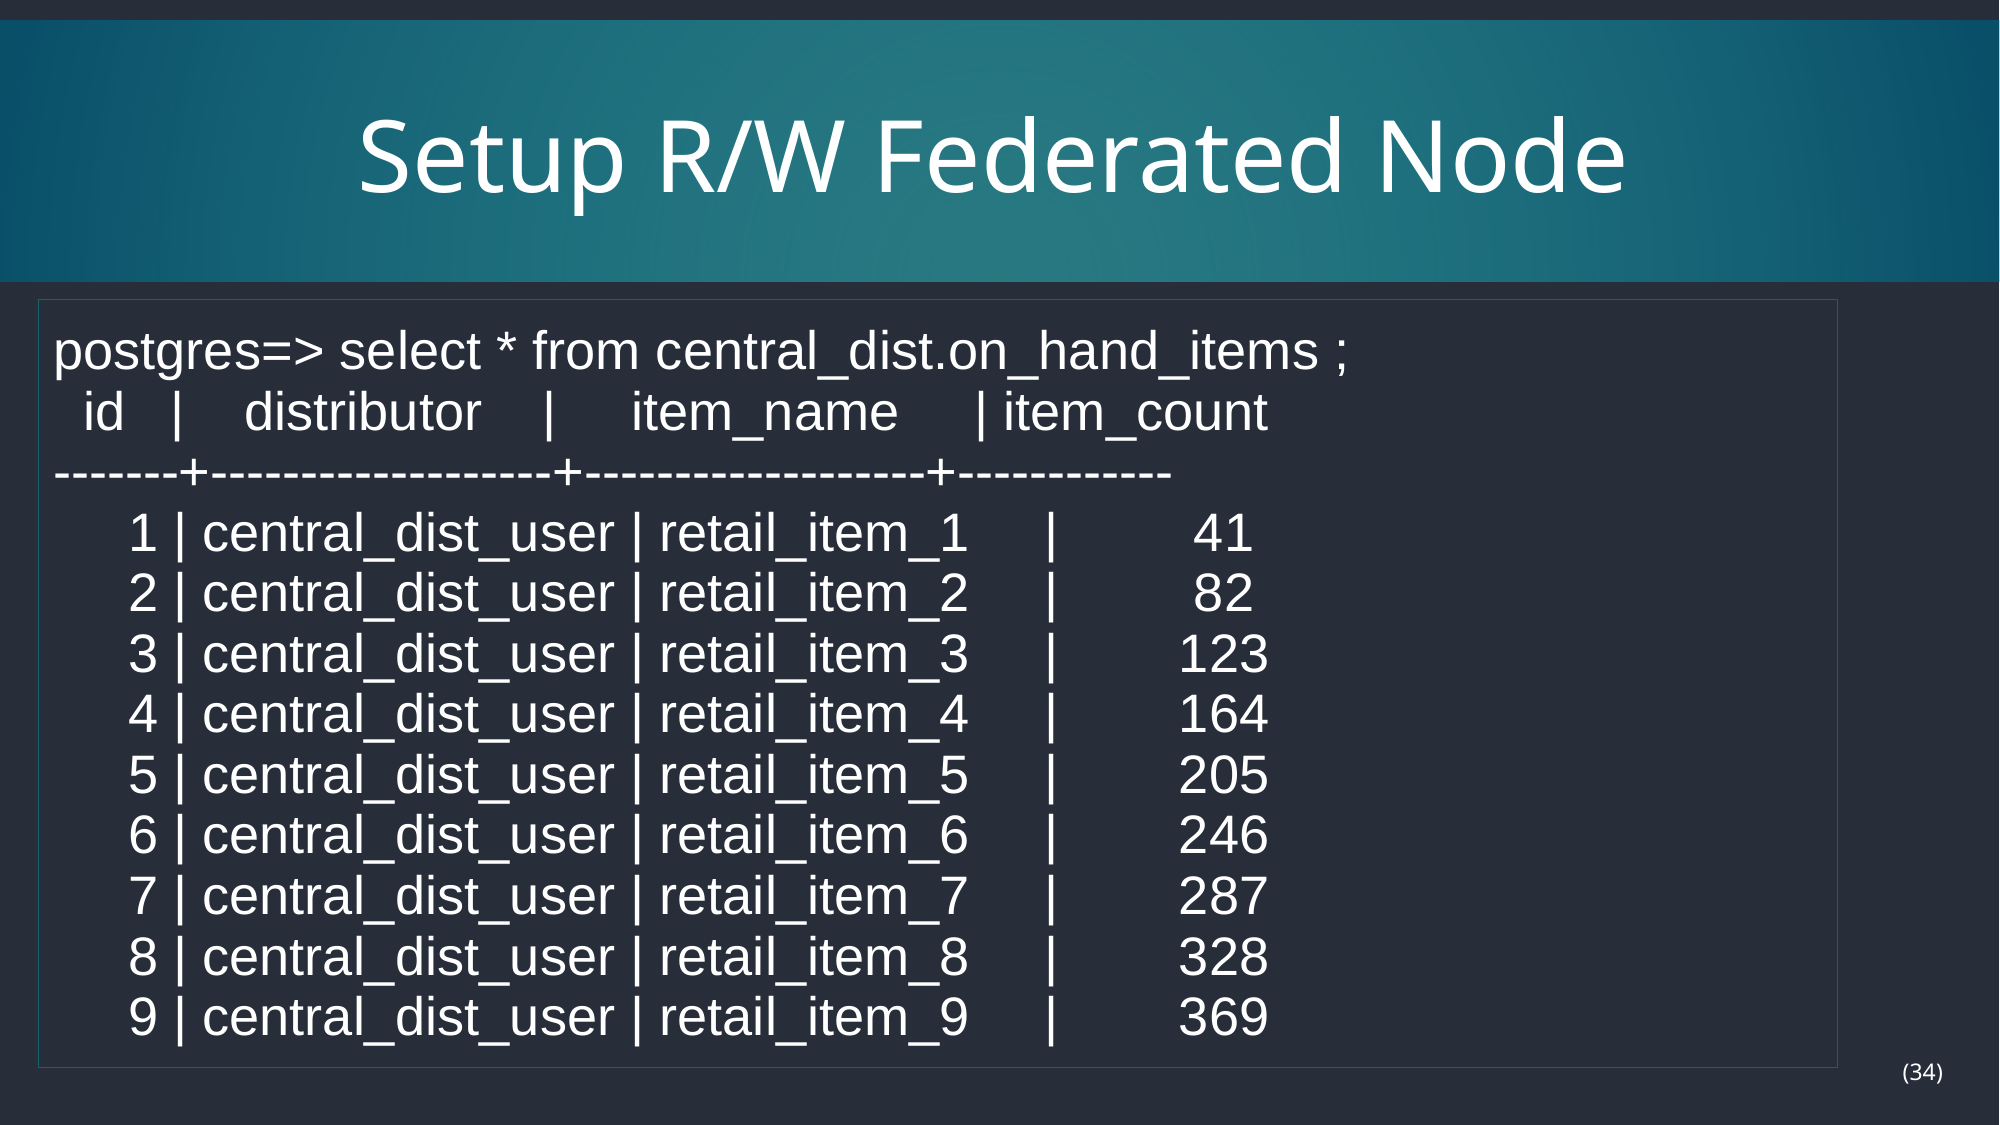

Setup R/W Federated Node
postgres=> select * from central_dist.on_hand_items ;
 id | distributor | item_name | item_count
-------+-------------------+-------------------+------------
 1 | central_dist_user | retail_item_1 | 41
 2 | central_dist_user | retail_item_2 | 82
 3 | central_dist_user | retail_item_3 | 123
 4 | central_dist_user | retail_item_4 | 164
 5 | central_dist_user | retail_item_5 | 205
 6 | central_dist_user | retail_item_6 | 246
 7 | central_dist_user | retail_item_7 | 287
 8 | central_dist_user | retail_item_8 | 328
 9 | central_dist_user | retail_item_9 | 369